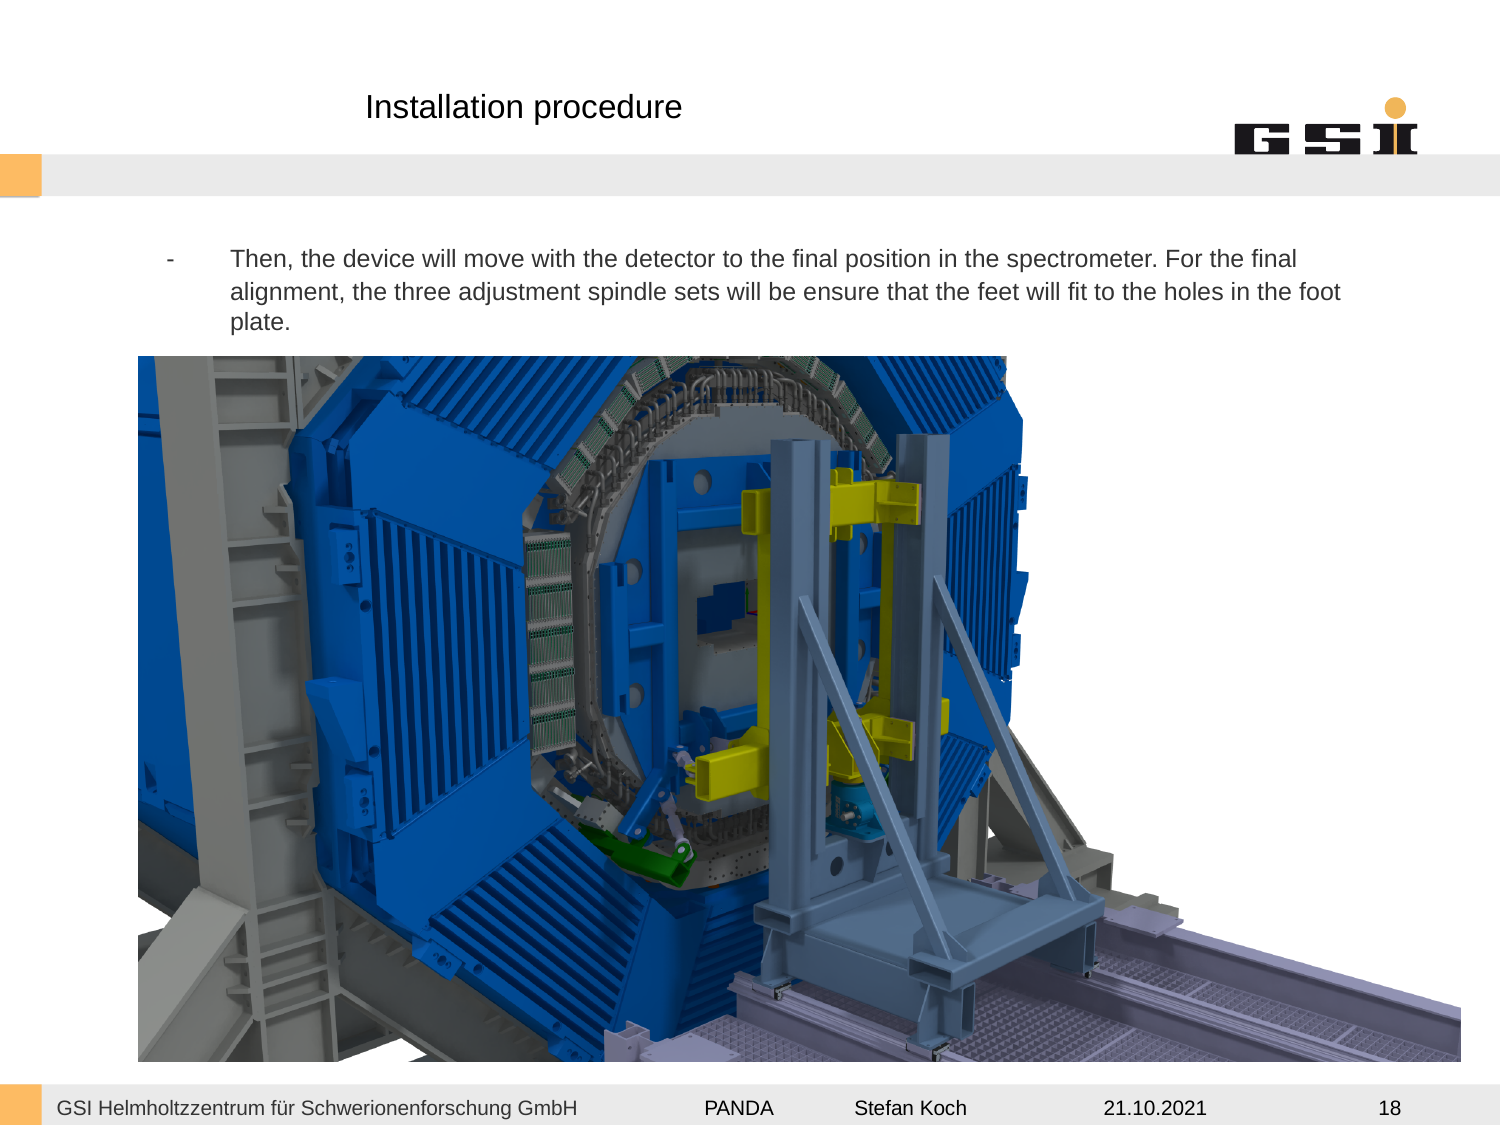

Installation procedure
 - 	Then, the device will move with the detector to the final position in the spectrometer. For the final 		alignment, the three adjustment spindle sets will be ensure that the feet will fit to the holes in the foot 		plate.